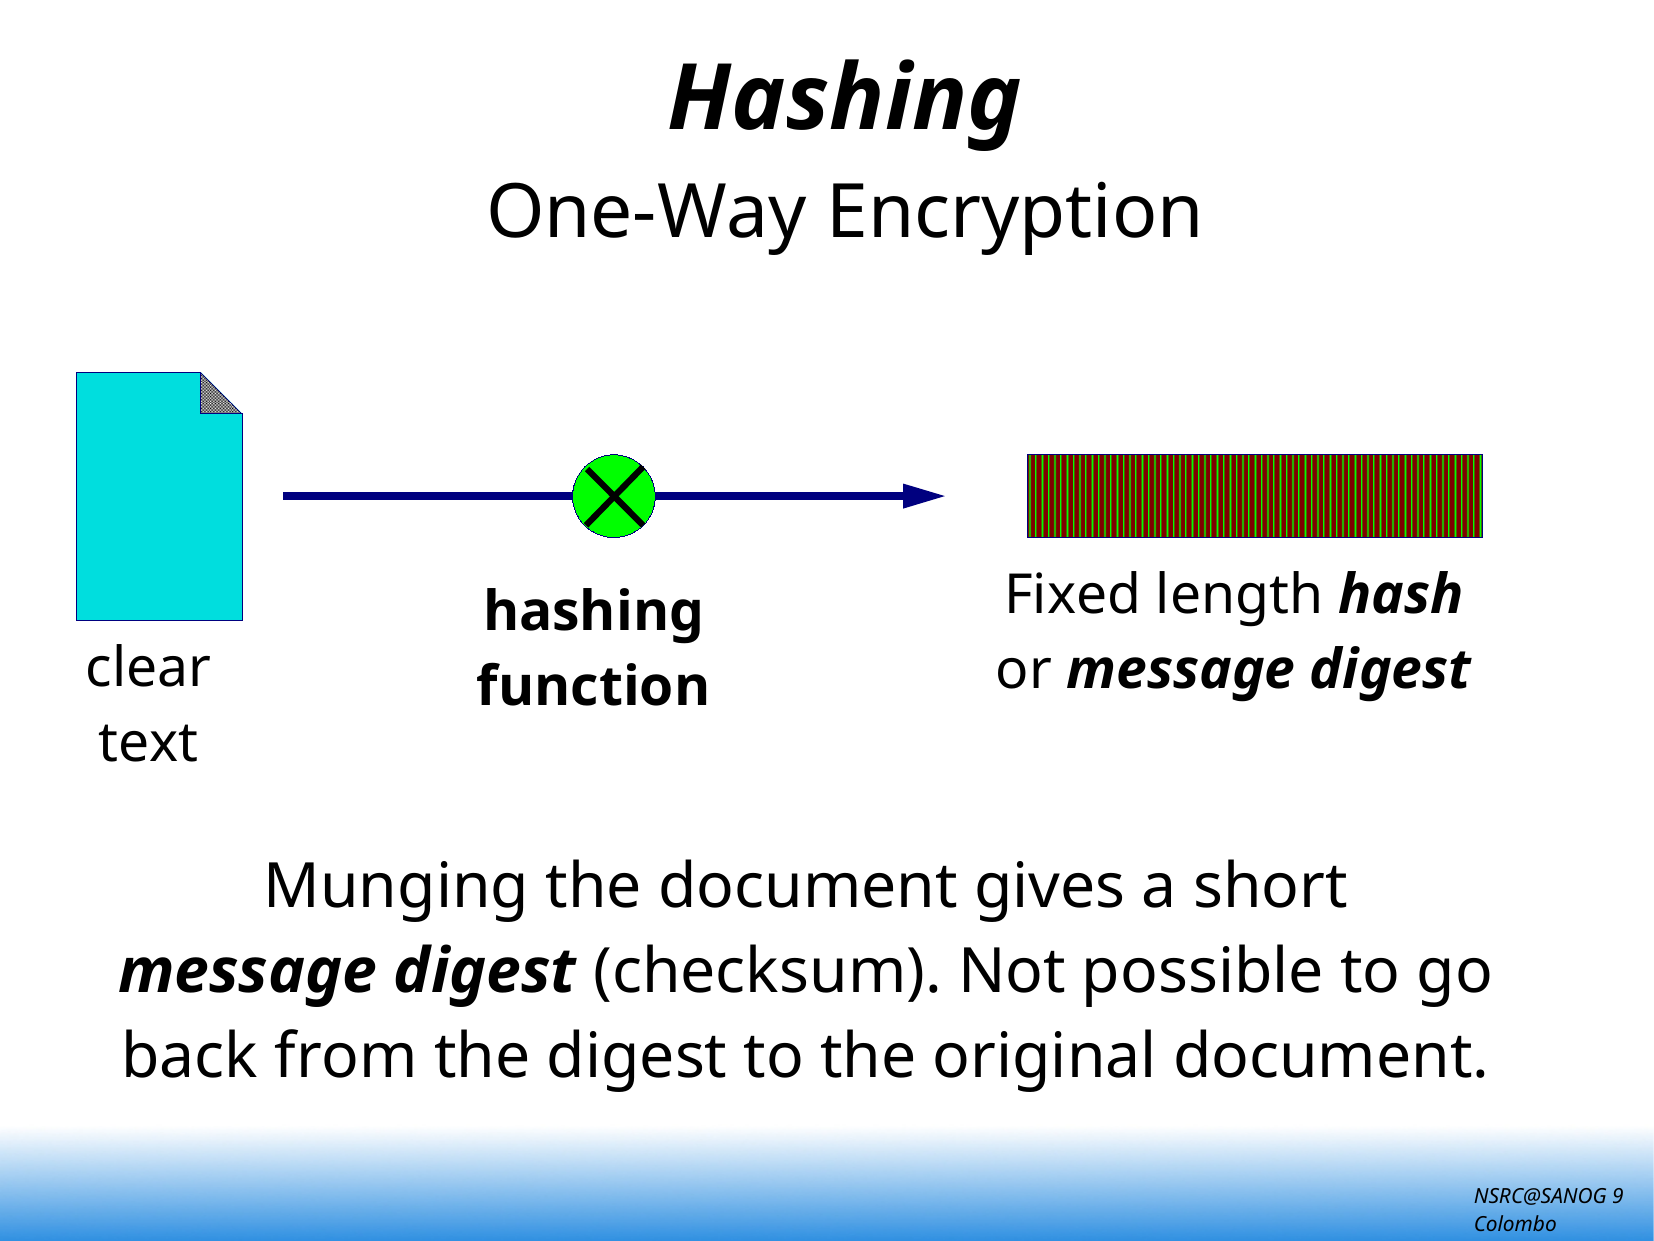

# Hashing One-Way Encryption
Fixed length hash
or message digest
hashing
function
clear
text
Munging the document gives a short
message digest (checksum). Not possible to go
back from the digest to the original document.